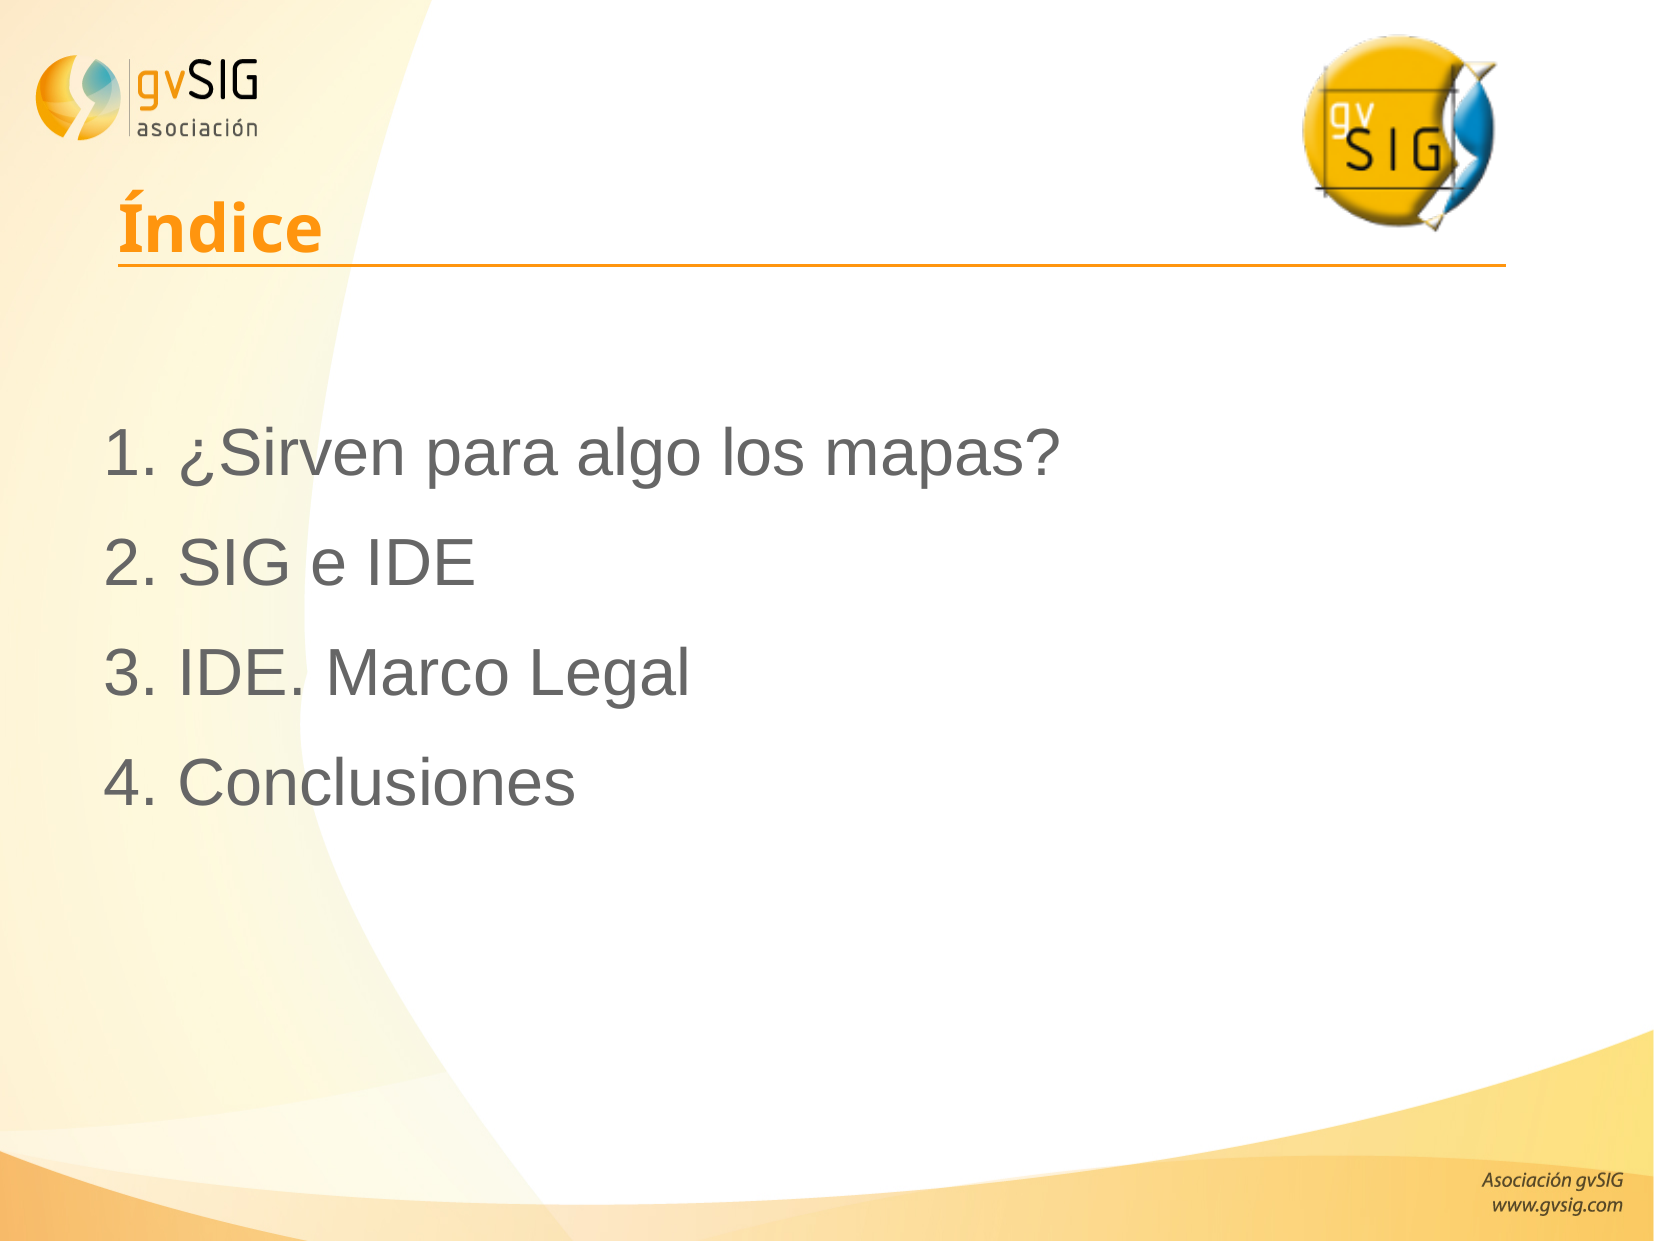

# Índice
1. ¿Sirven para algo los mapas?
2. SIG e IDE
3. IDE. Marco Legal
4. Conclusiones